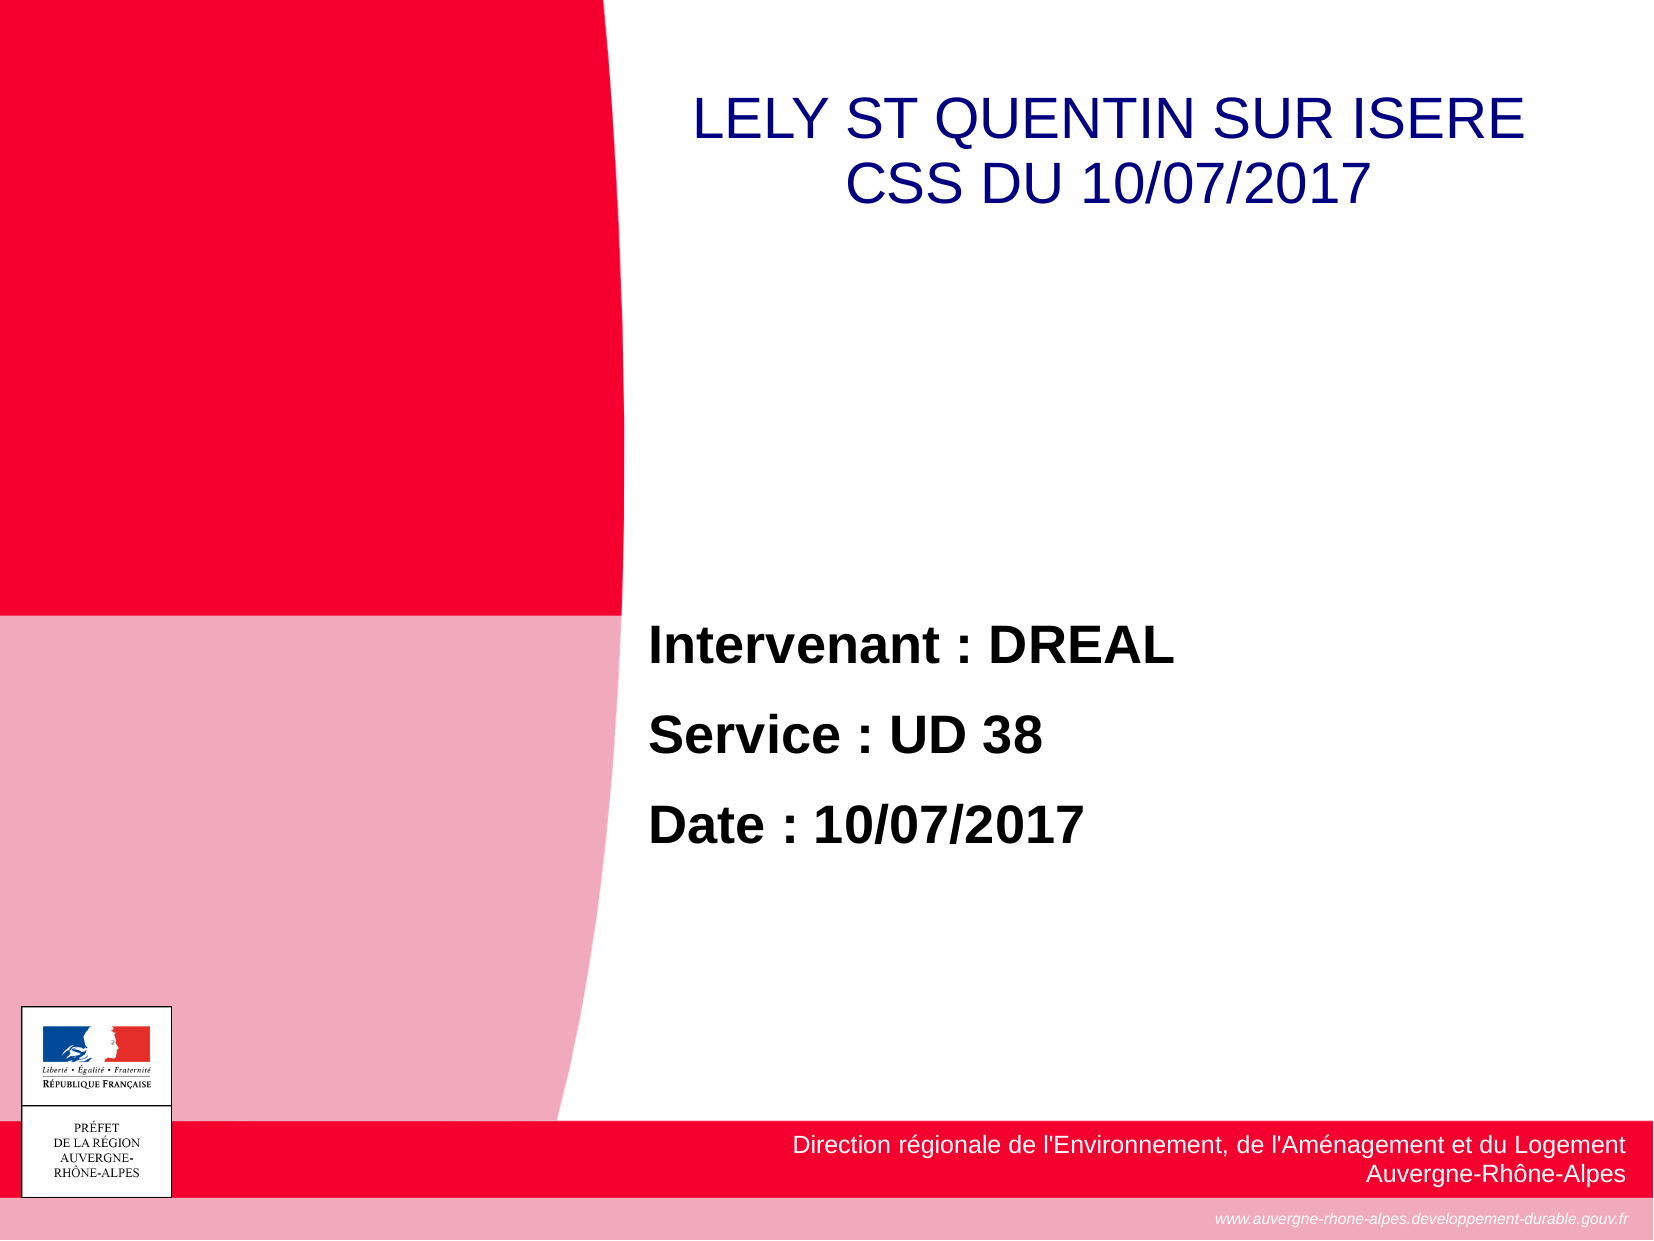

# LELY ST QUENTIN SUR ISERE CSS DU 10/07/2017
Intervenant : DREAL
Service : UD 38
Date : 10/07/2017